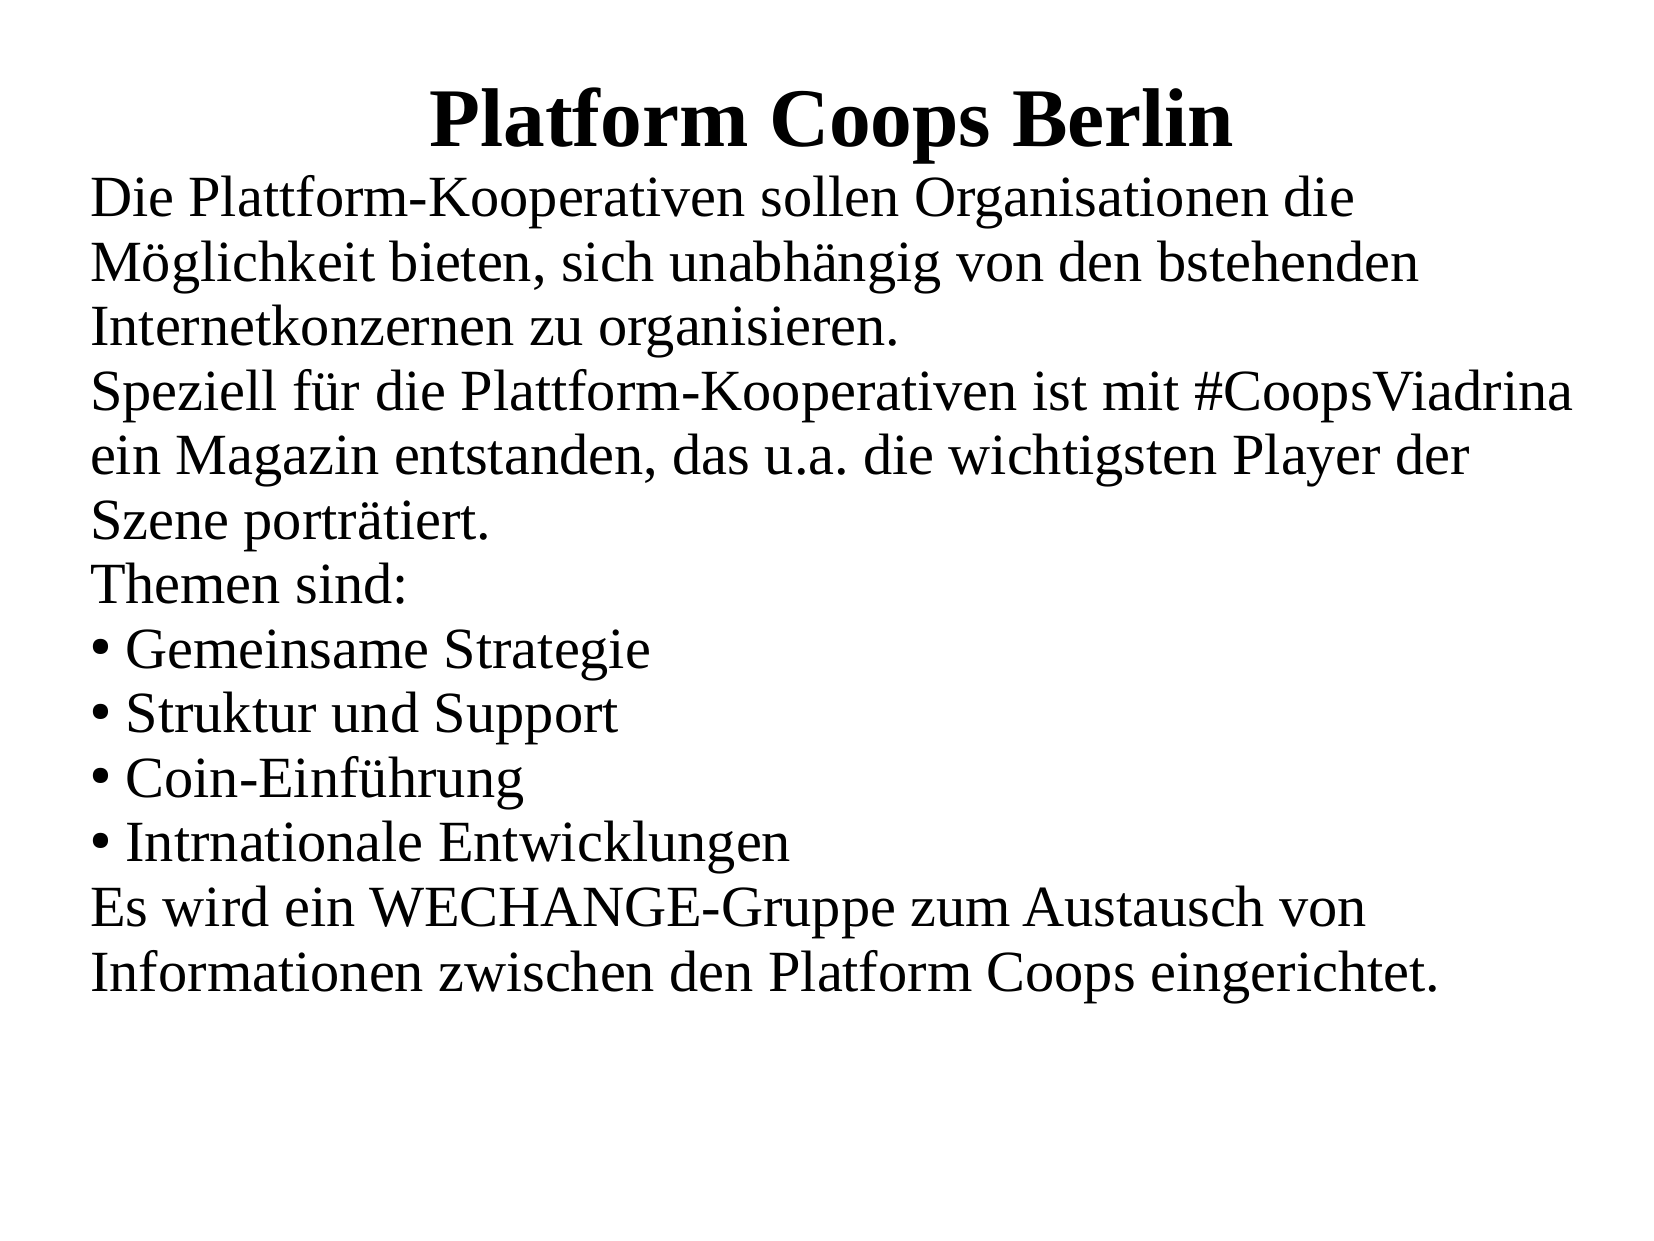

Platform Coops Berlin
Die Plattform-Kooperativen sollen Organisationen die Möglichkeit bieten, sich unabhängig von den bstehenden Internetkonzernen zu organisieren.
Speziell für die Plattform-Kooperativen ist mit #CoopsViadrina ein Magazin entstanden, das u.a. die wichtigsten Player der Szene porträtiert.
Themen sind:
Gemeinsame Strategie
Struktur und Support
Coin-Einführung
Intrnationale Entwicklungen
Es wird ein WECHANGE-Gruppe zum Austausch von Informationen zwischen den Platform Coops eingerichtet.